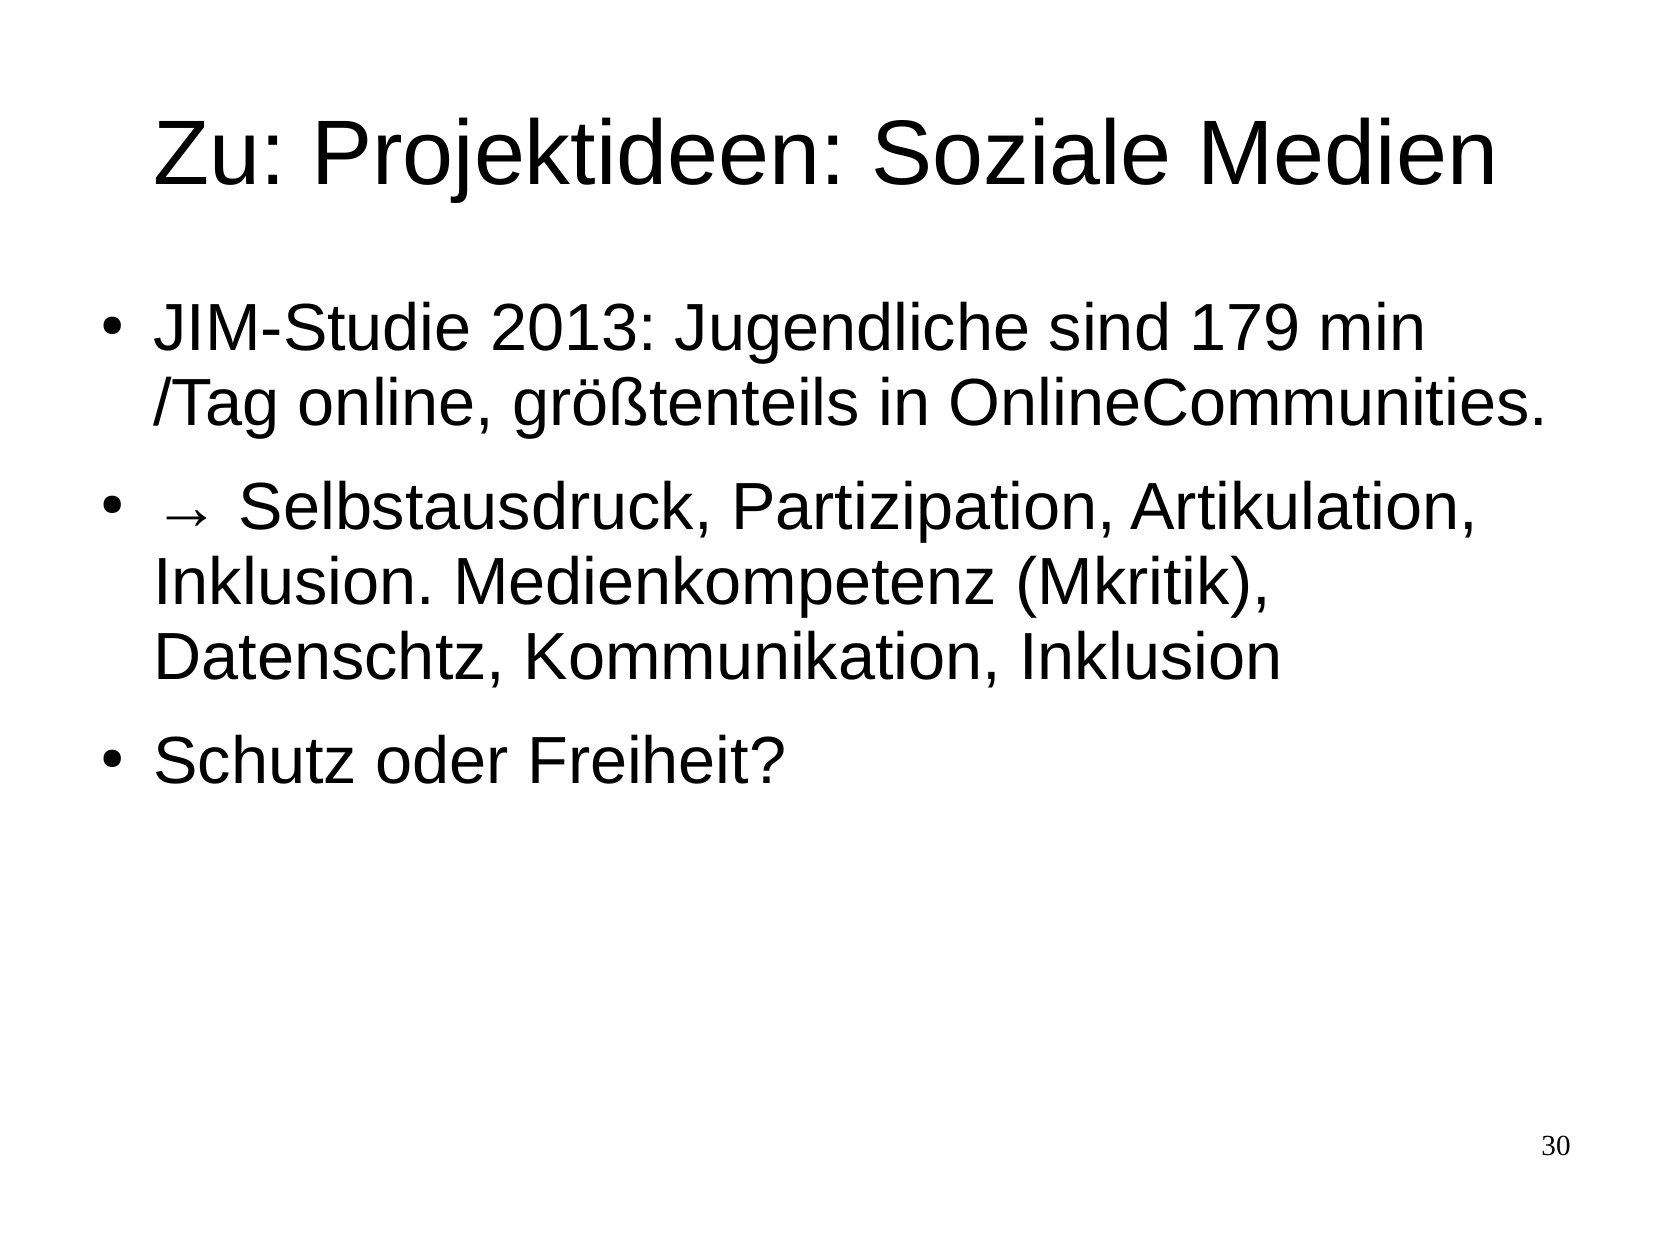

# Zu: Projektideen: Soziale Medien
JIM-Studie 2013: Jugendliche sind 179 min /Tag online, größtenteils in OnlineCommunities.
→ Selbstausdruck, Partizipation, Artikulation, Inklusion. Medienkompetenz (Mkritik), Datenschtz, Kommunikation, Inklusion
Schutz oder Freiheit?
30